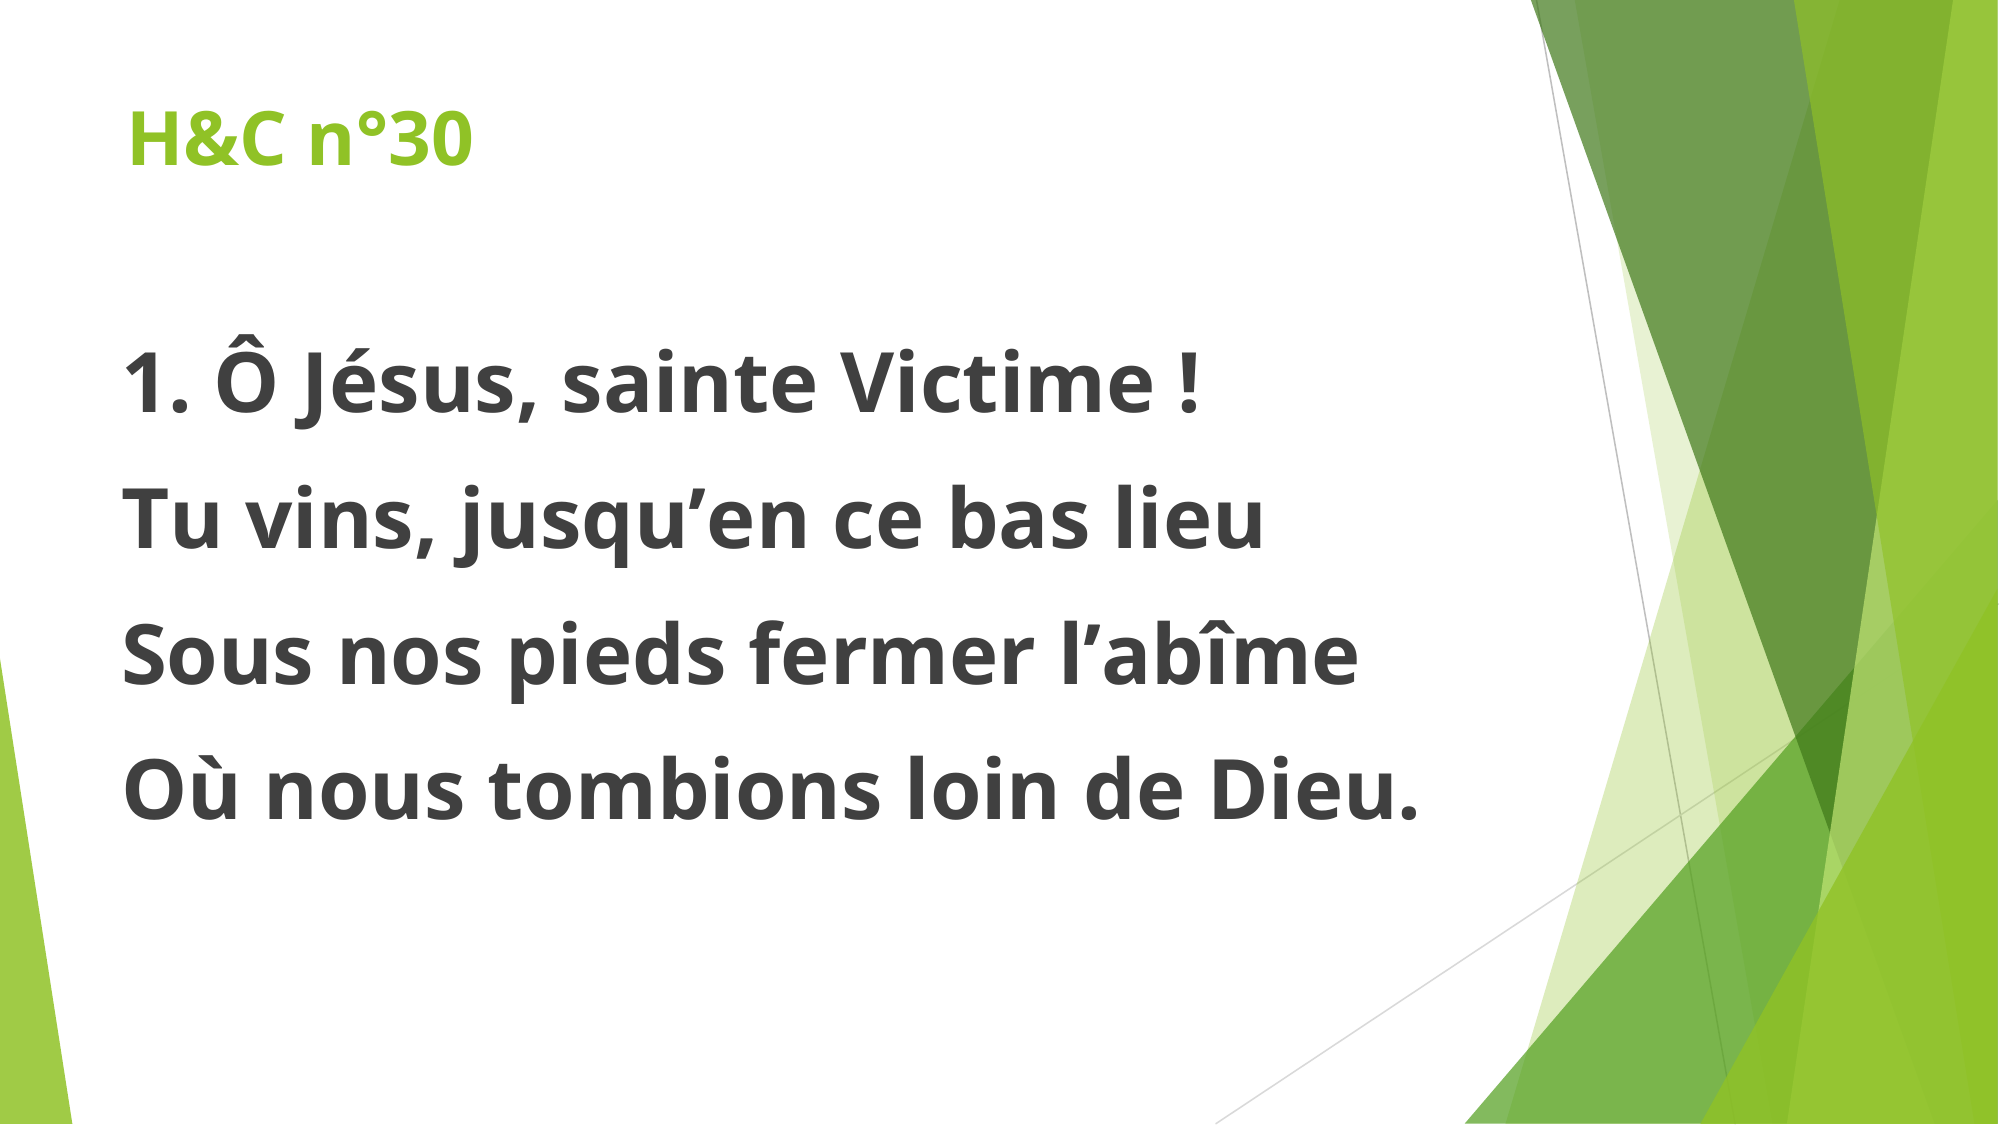

H&C n°30
1. Ô Jésus, sainte Victime !
Tu vins, jusqu’en ce bas lieu
Sous nos pieds fermer l’abîme
Où nous tombions loin de Dieu.